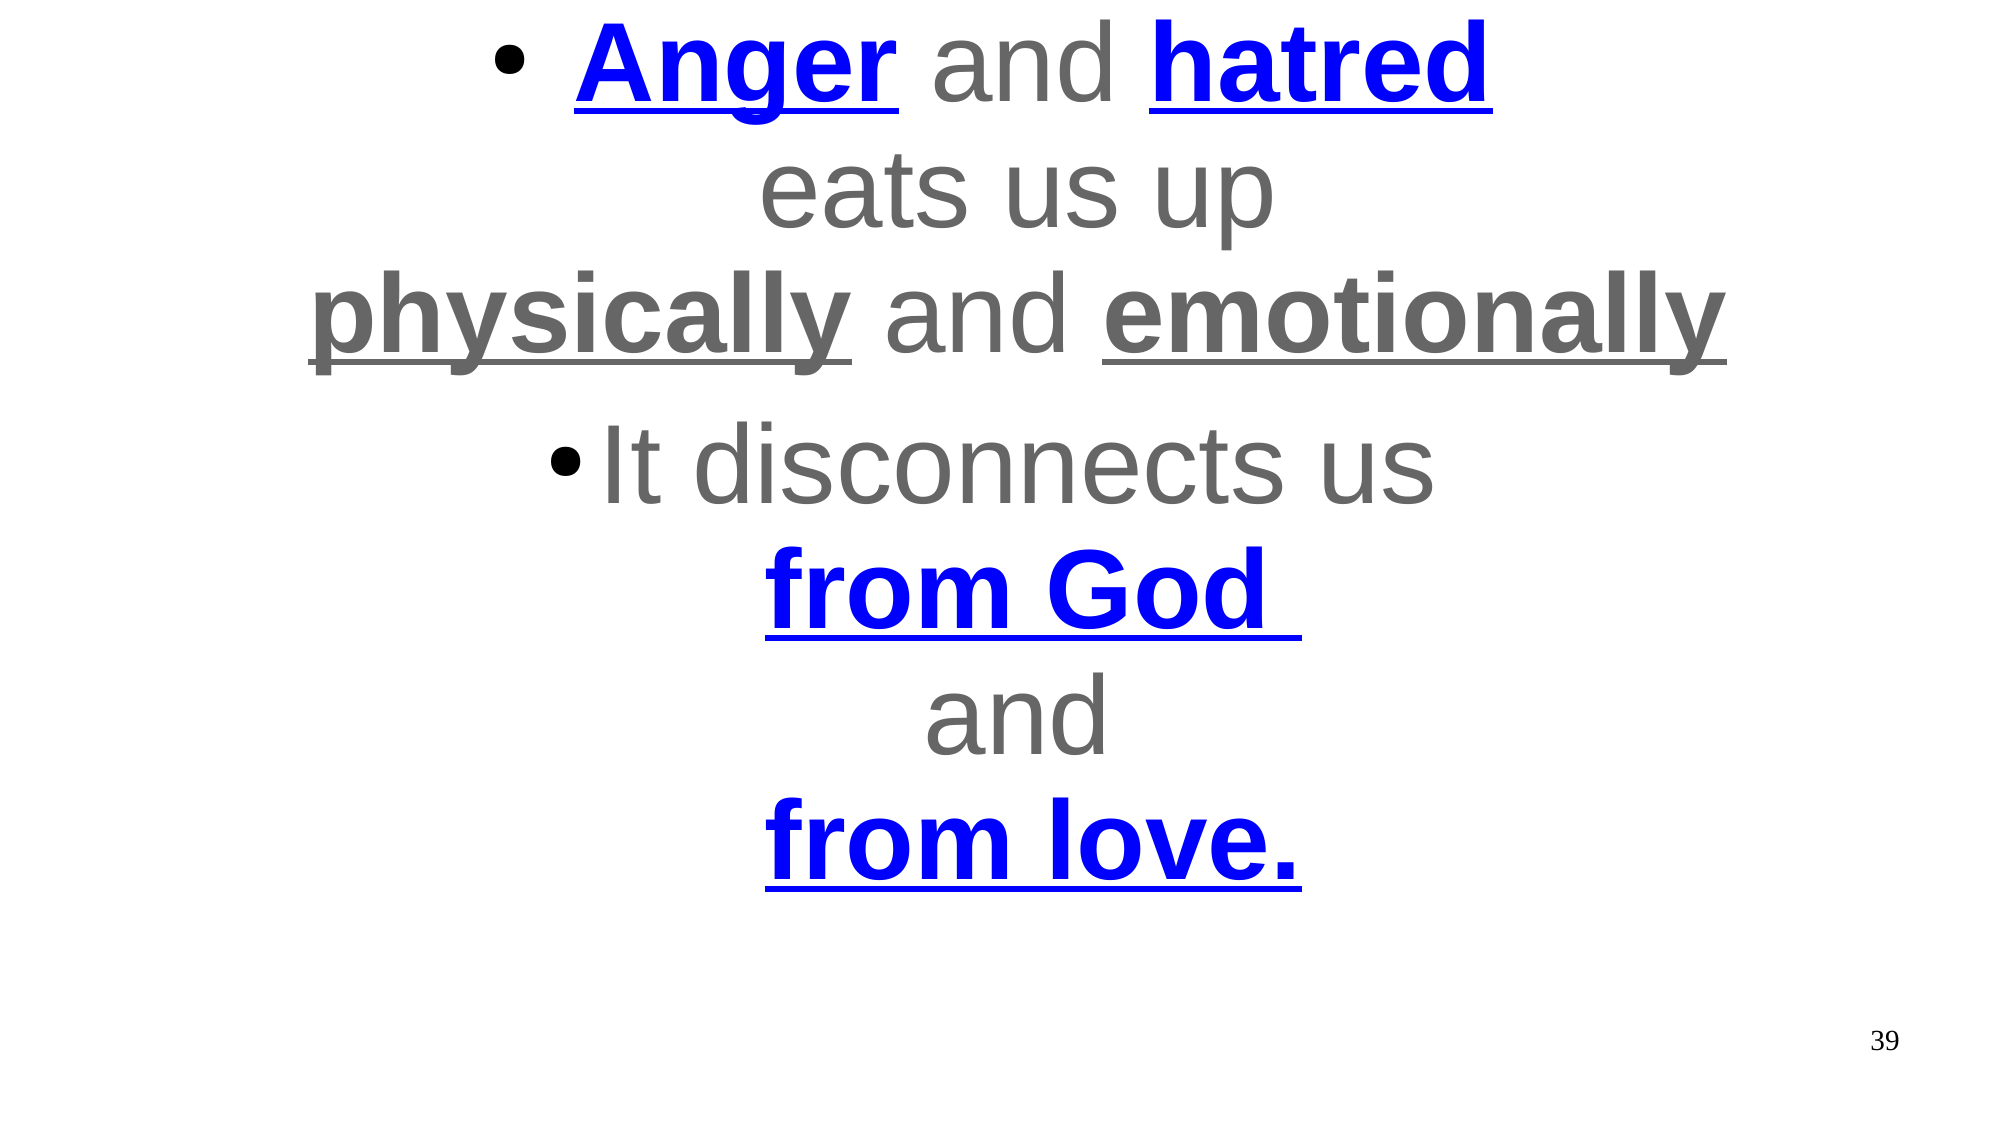

# Anger and hatred eats us up physically and emotionally
It disconnects us
from God
and
from love.
39